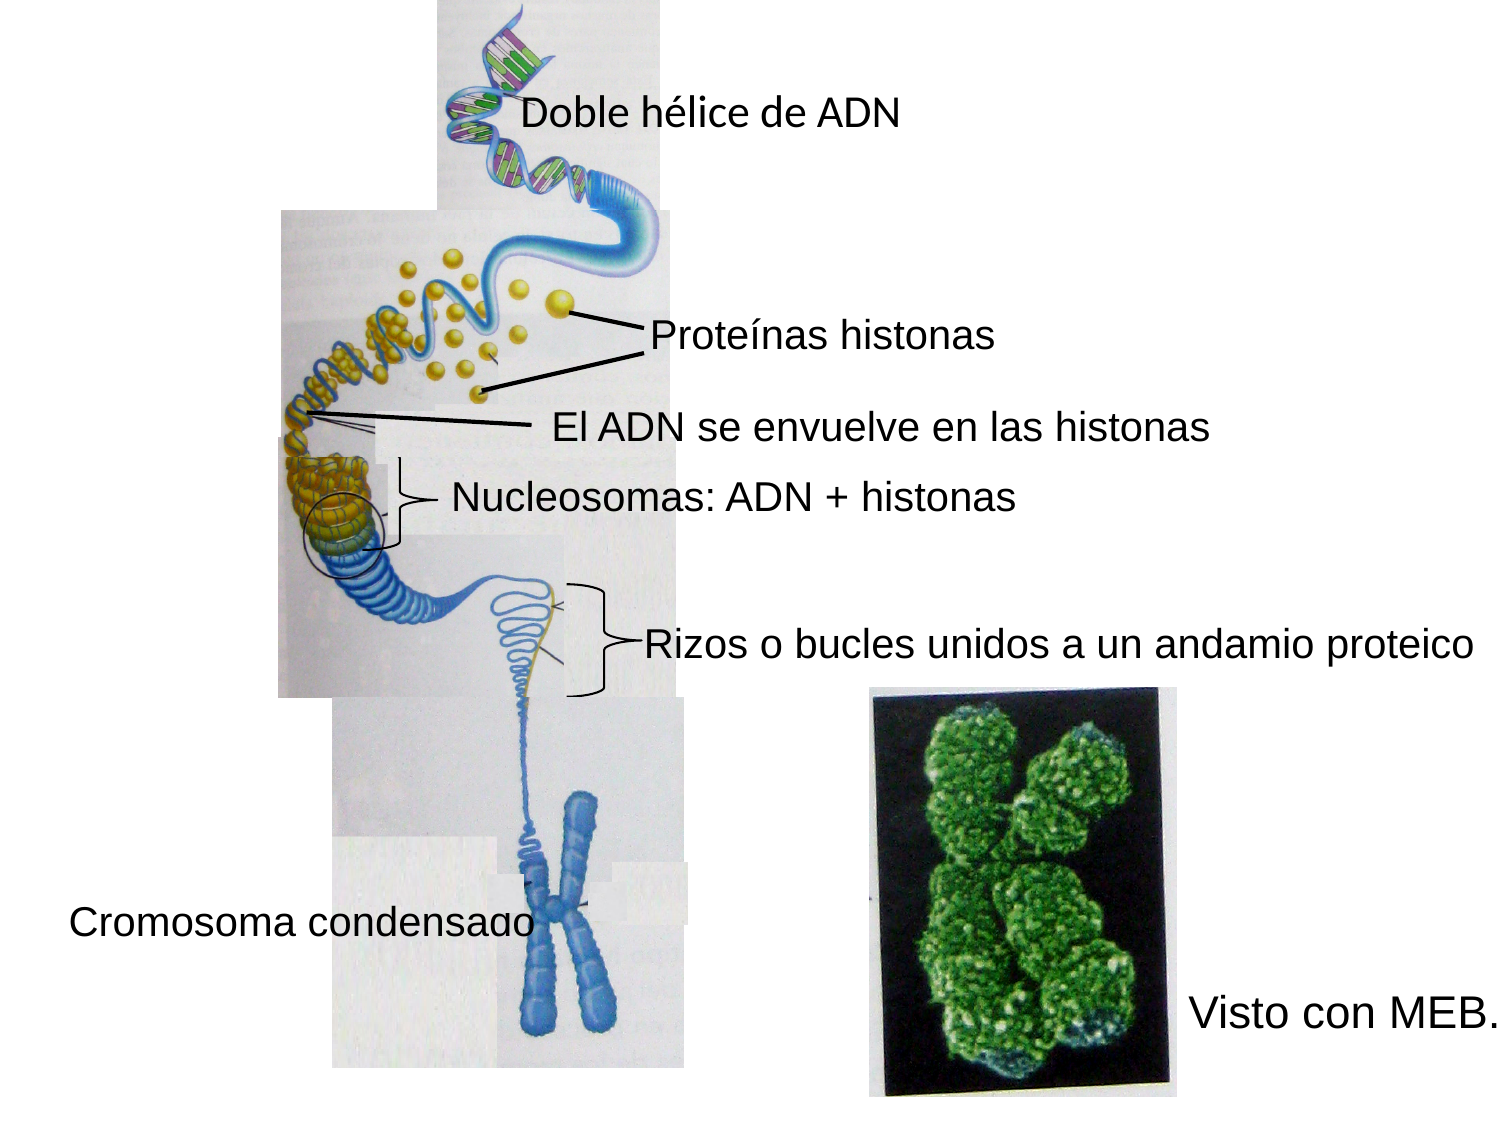

Doble hélice de ADN
 Proteínas histonas
 El ADN se envuelve en las histonas
 Nucleosomas: ADN + histonas
 Rizos o bucles unidos a un andamio proteico
 Visto con MEB.
Cromosoma condensado